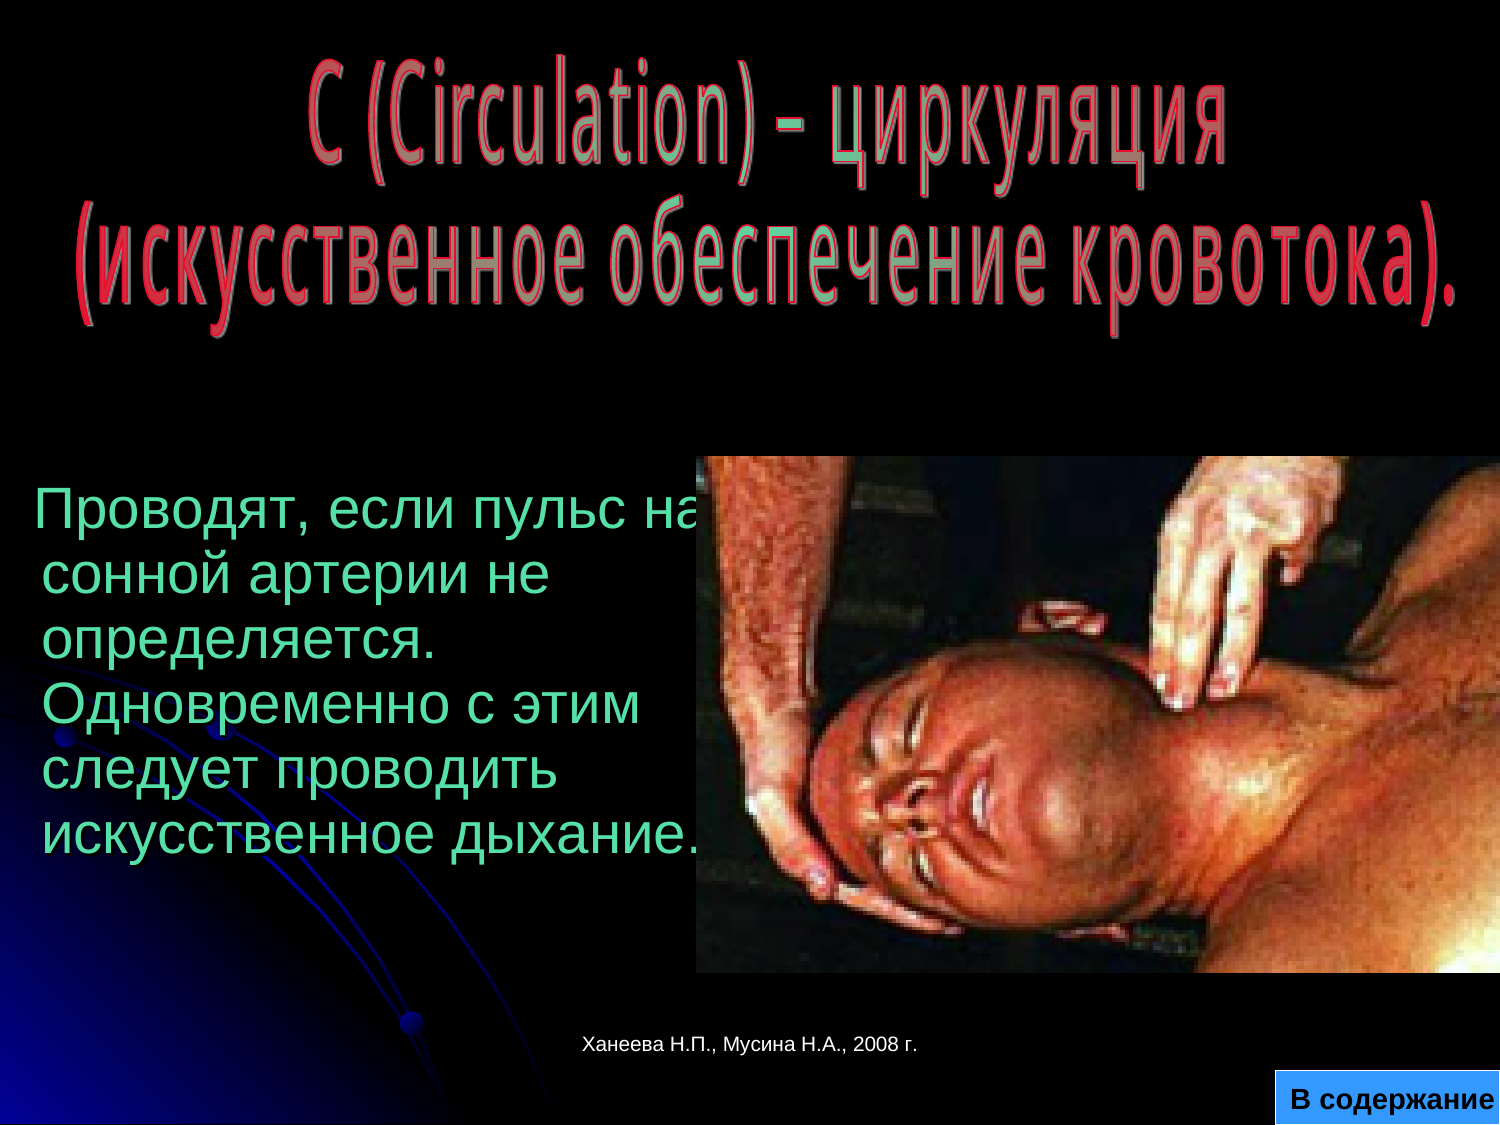

С (Circulation) – циркуляция
(искусственное обеспечение кровотока).
# Проводят, если пульс на сонной артерии не определяется. Одновременно с этим следует проводить искусственное дыхание.
Ханеева Н.П., Мусина Н.А., 2008 г.
В содержание